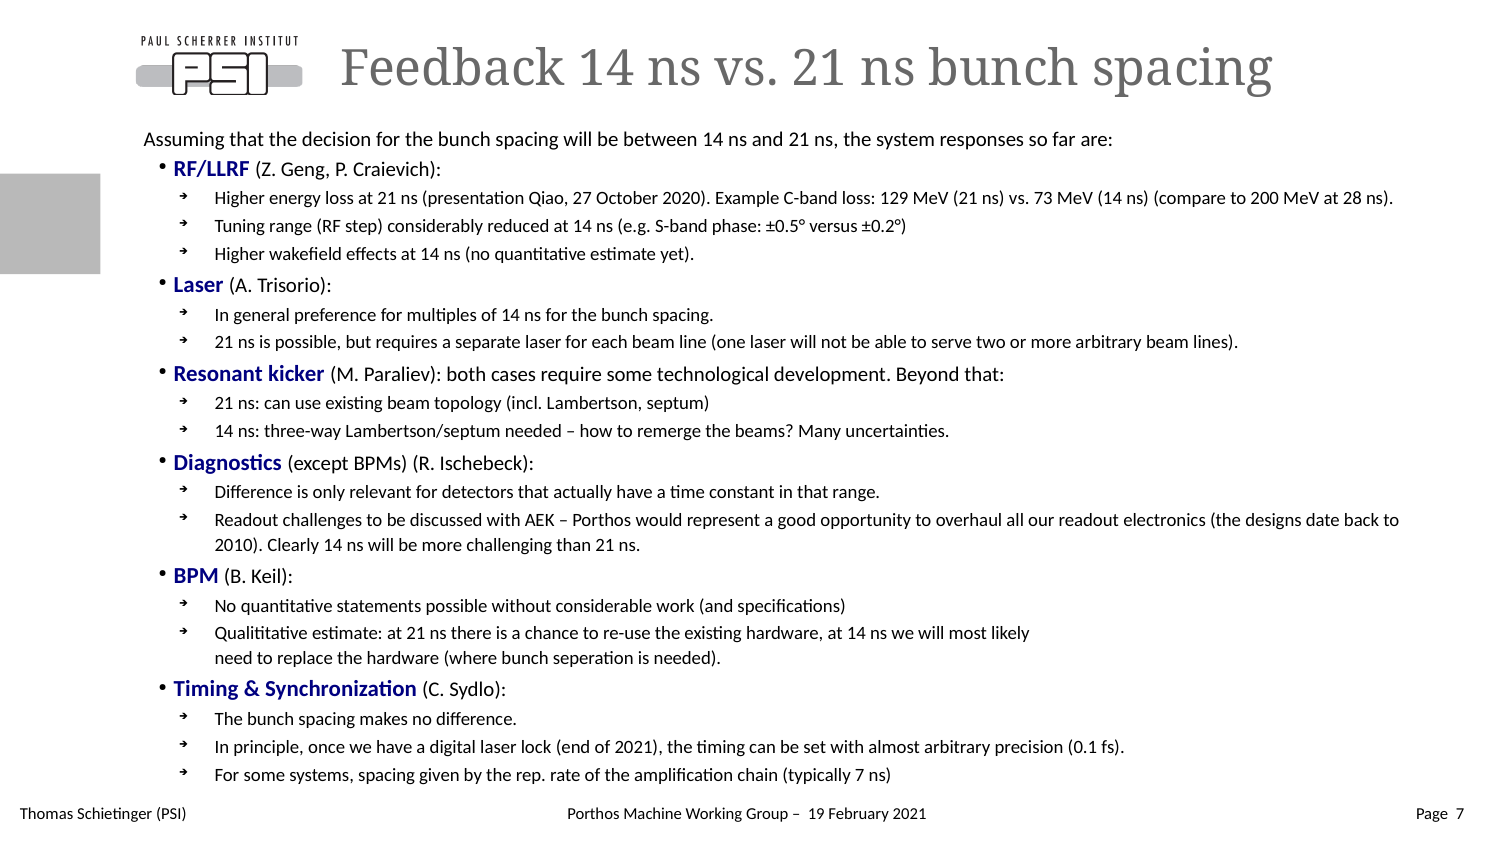

# Feedback 14 ns vs. 21 ns bunch spacing
Assuming that the decision for the bunch spacing will be between 14 ns and 21 ns, the system responses so far are:
RF/LLRF (Z. Geng, P. Craievich):
Higher energy loss at 21 ns (presentation Qiao, 27 October 2020). Example C-band loss: 129 MeV (21 ns) vs. 73 MeV (14 ns) (compare to 200 MeV at 28 ns).
Tuning range (RF step) considerably reduced at 14 ns (e.g. S-band phase: ±0.5° versus ±0.2°)
Higher wakefield effects at 14 ns (no quantitative estimate yet).
Laser (A. Trisorio):
In general preference for multiples of 14 ns for the bunch spacing.
21 ns is possible, but requires a separate laser for each beam line (one laser will not be able to serve two or more arbitrary beam lines).
Resonant kicker (M. Paraliev): both cases require some technological development. Beyond that:
21 ns: can use existing beam topology (incl. Lambertson, septum)
14 ns: three-way Lambertson/septum needed – how to remerge the beams? Many uncertainties.
Diagnostics (except BPMs) (R. Ischebeck):
Difference is only relevant for detectors that actually have a time constant in that range.
Readout challenges to be discussed with AEK – Porthos would represent a good opportunity to overhaul all our readout electronics (the designs date back to 2010). Clearly 14 ns will be more challenging than 21 ns.
BPM (B. Keil):
No quantitative statements possible without considerable work (and specifications)
Qualititative estimate: at 21 ns there is a chance to re-use the existing hardware, at 14 ns we will most likely
need to replace the hardware (where bunch seperation is needed).
Timing & Synchronization (C. Sydlo):
The bunch spacing makes no difference.
In principle, once we have a digital laser lock (end of 2021), the timing can be set with almost arbitrary precision (0.1 fs).
For some systems, spacing given by the rep. rate of the amplification chain (typically 7 ns)